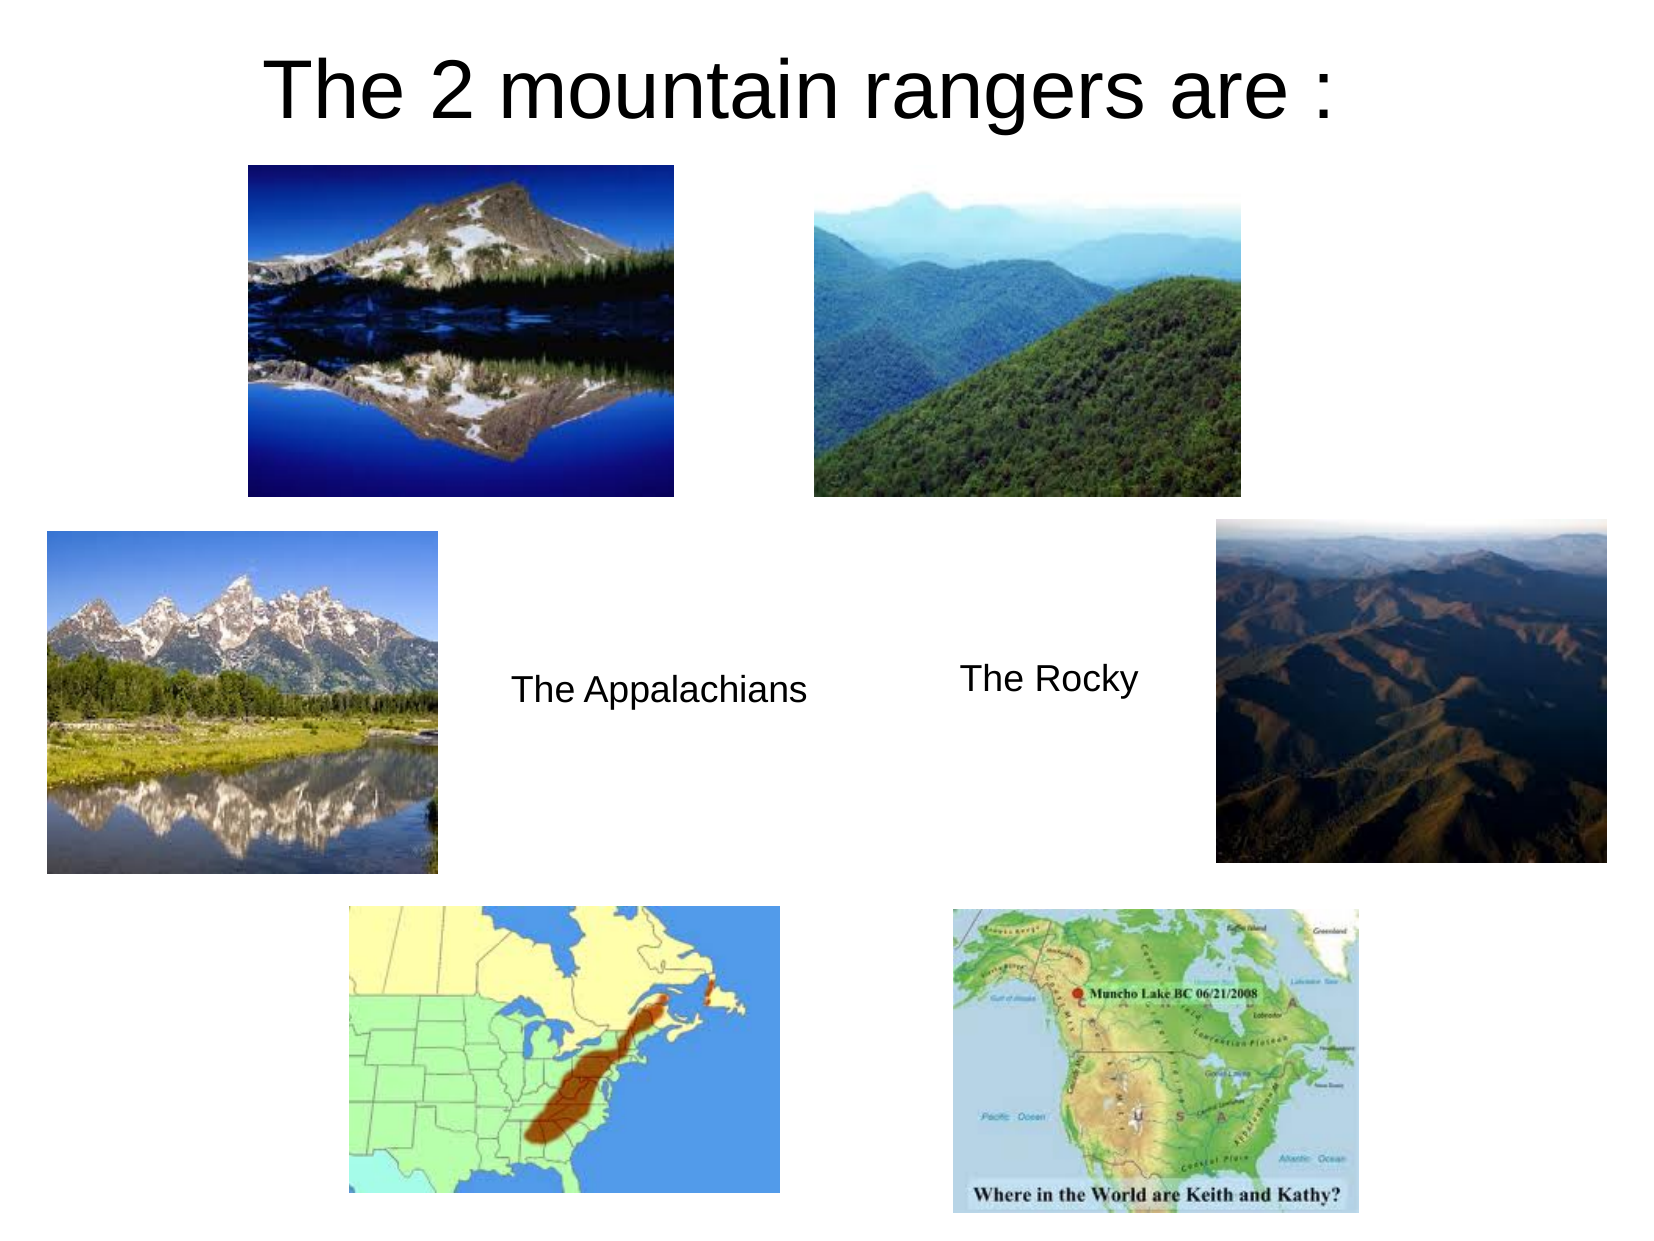

The 2 mountain rangers are :
The Rocky
The Appalachians